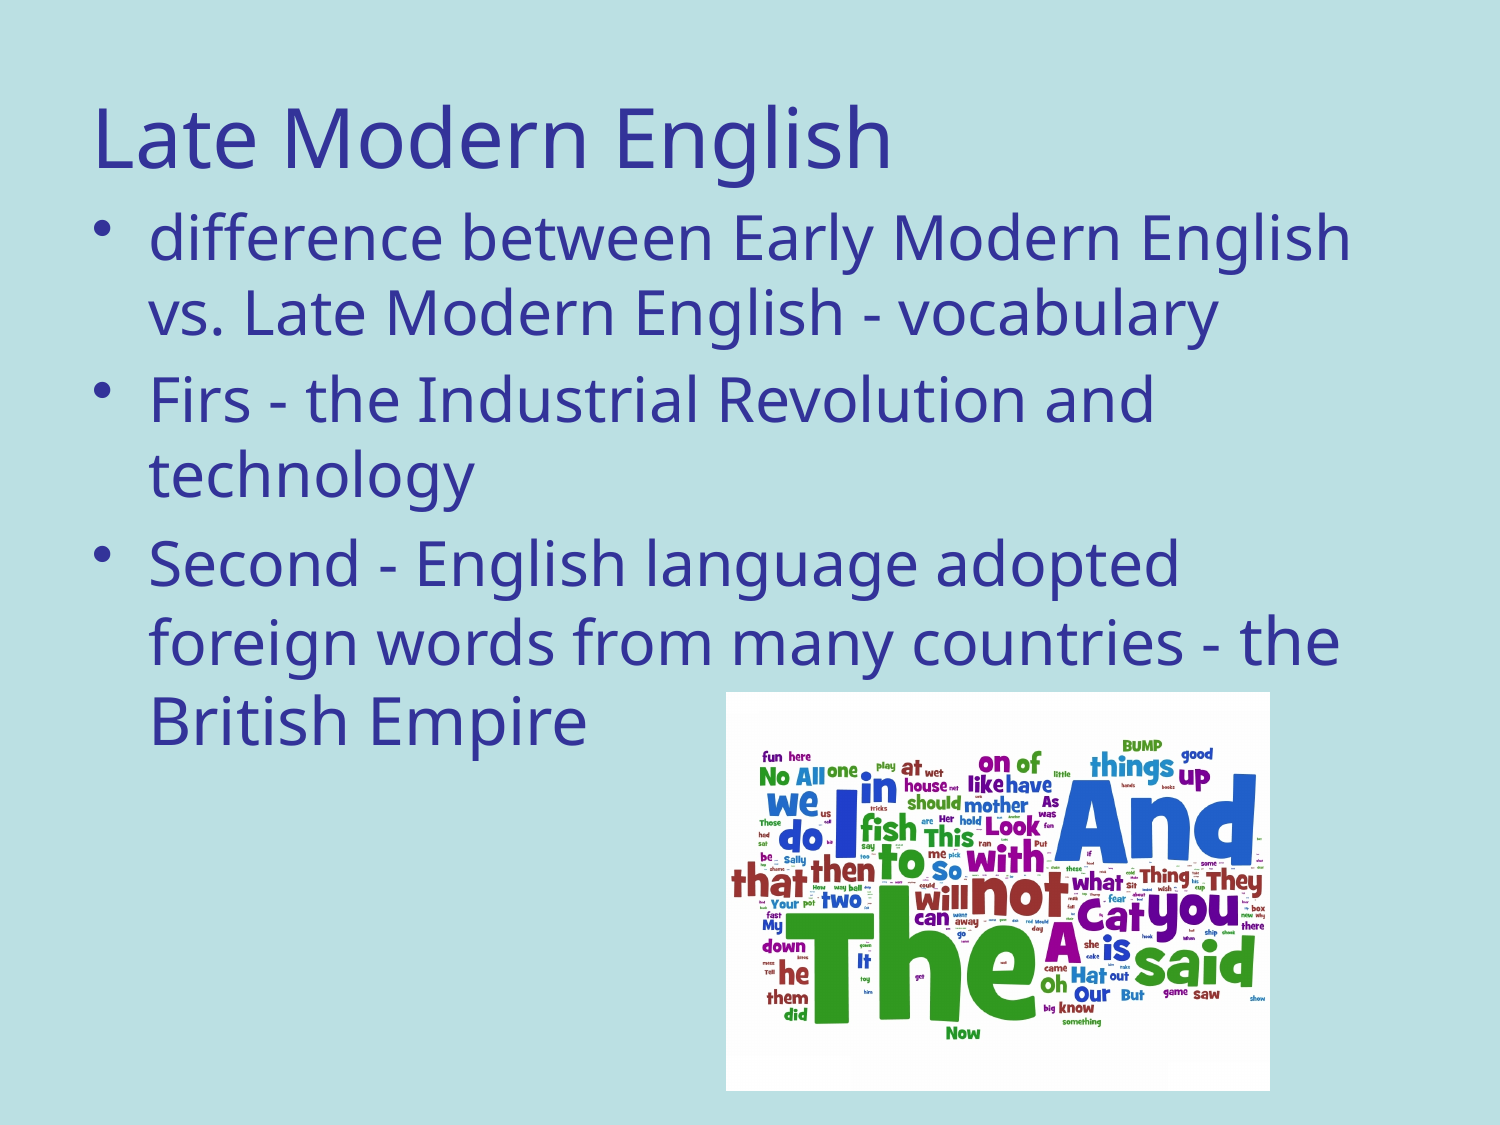

# Late Modern English
difference between Early Modern English vs. Late Modern English - vocabulary
Firs - the Industrial Revolution and technology
Second - English language adopted foreign words from many countries - the British Empire